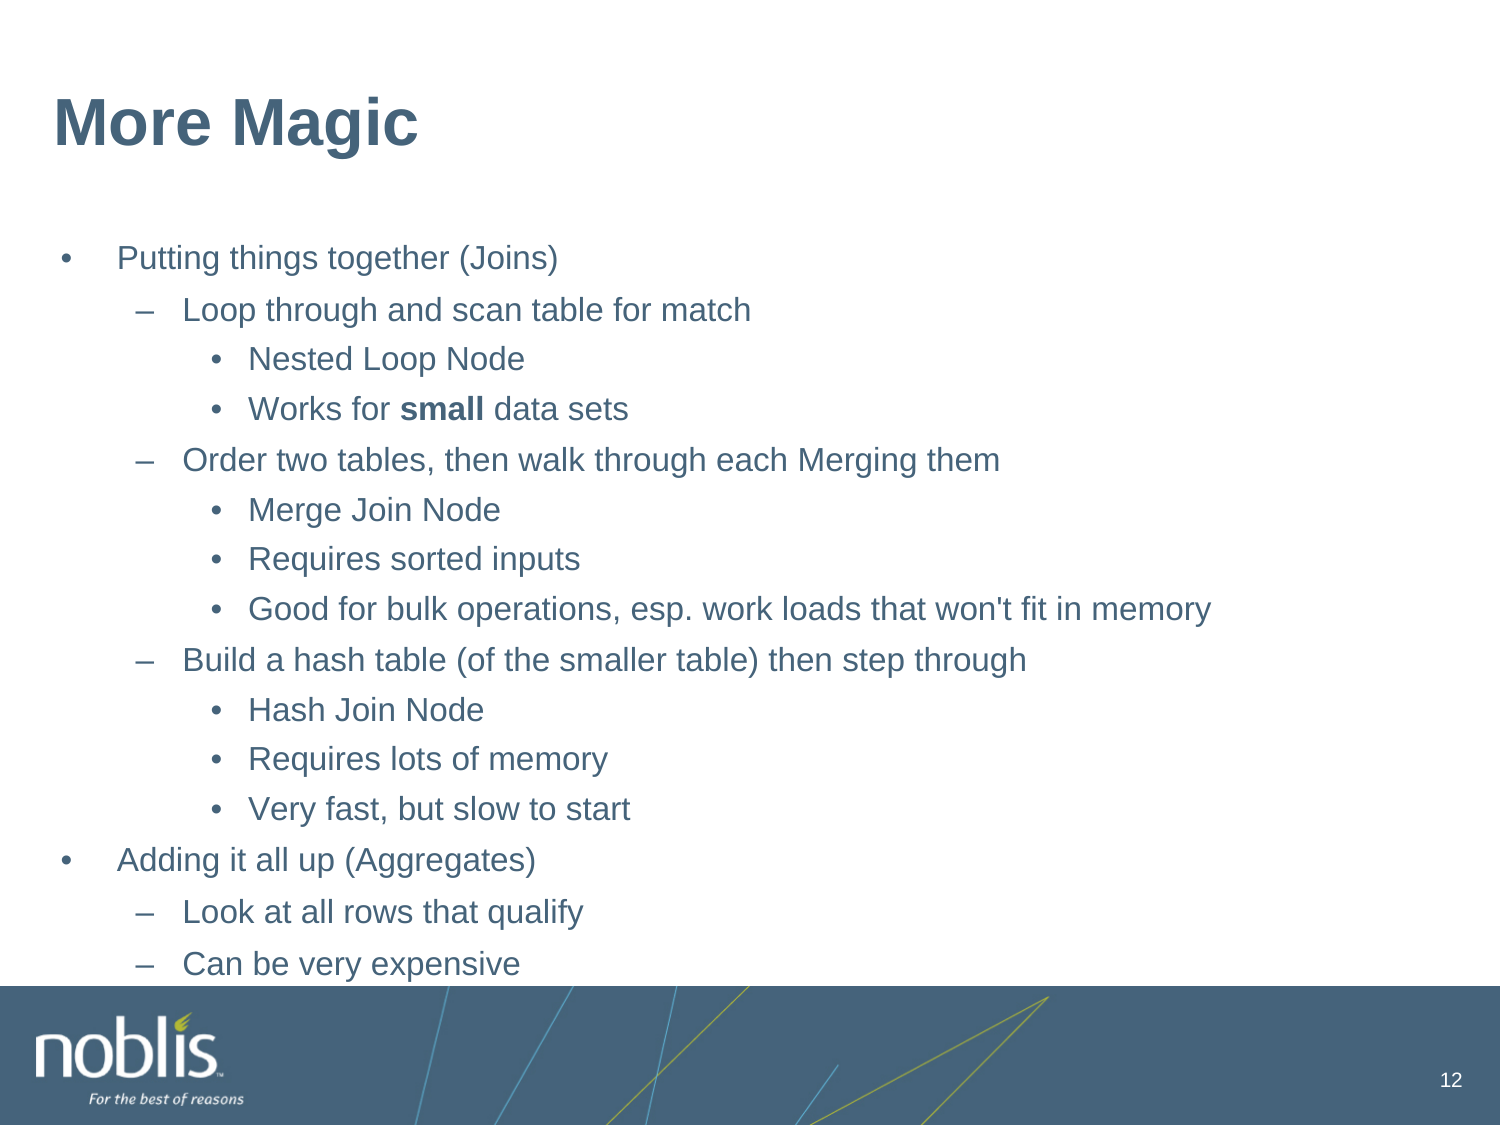

# More Magic
Putting things together (Joins)
Loop through and scan table for match
Nested Loop Node
Works for small data sets
Order two tables, then walk through each Merging them
Merge Join Node
Requires sorted inputs
Good for bulk operations, esp. work loads that won't fit in memory
Build a hash table (of the smaller table) then step through
Hash Join Node
Requires lots of memory
Very fast, but slow to start
Adding it all up (Aggregates)
Look at all rows that qualify
Can be very expensive